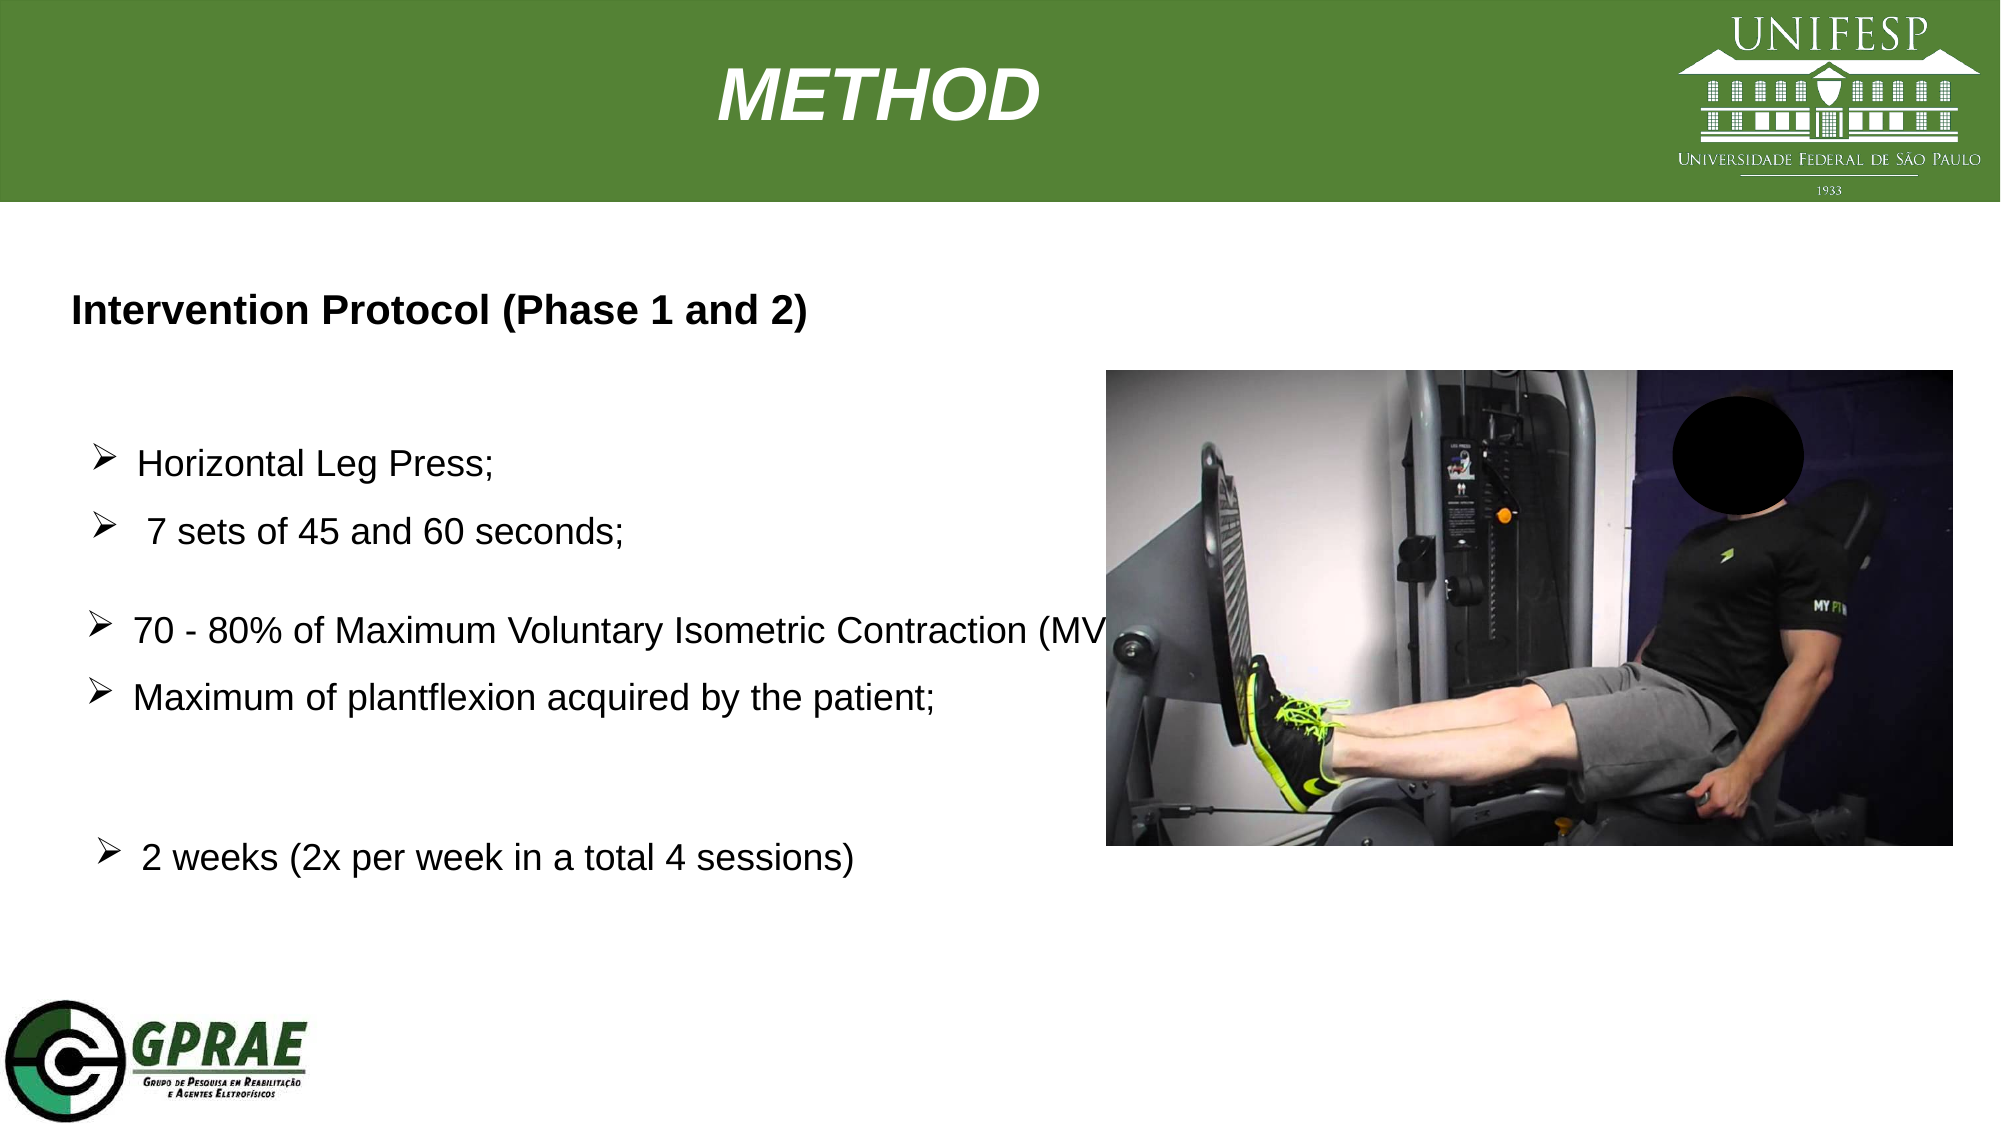

METHOD
Intervention Protocol (Phase 1 and 2)
Horizontal Leg Press;
7 sets of 45 and 60 seconds;
70 - 80% of Maximum Voluntary Isometric Contraction (MVIC);
Maximum of plantflexion acquired by the patient;
2 weeks (2x per week in a total 4 sessions)